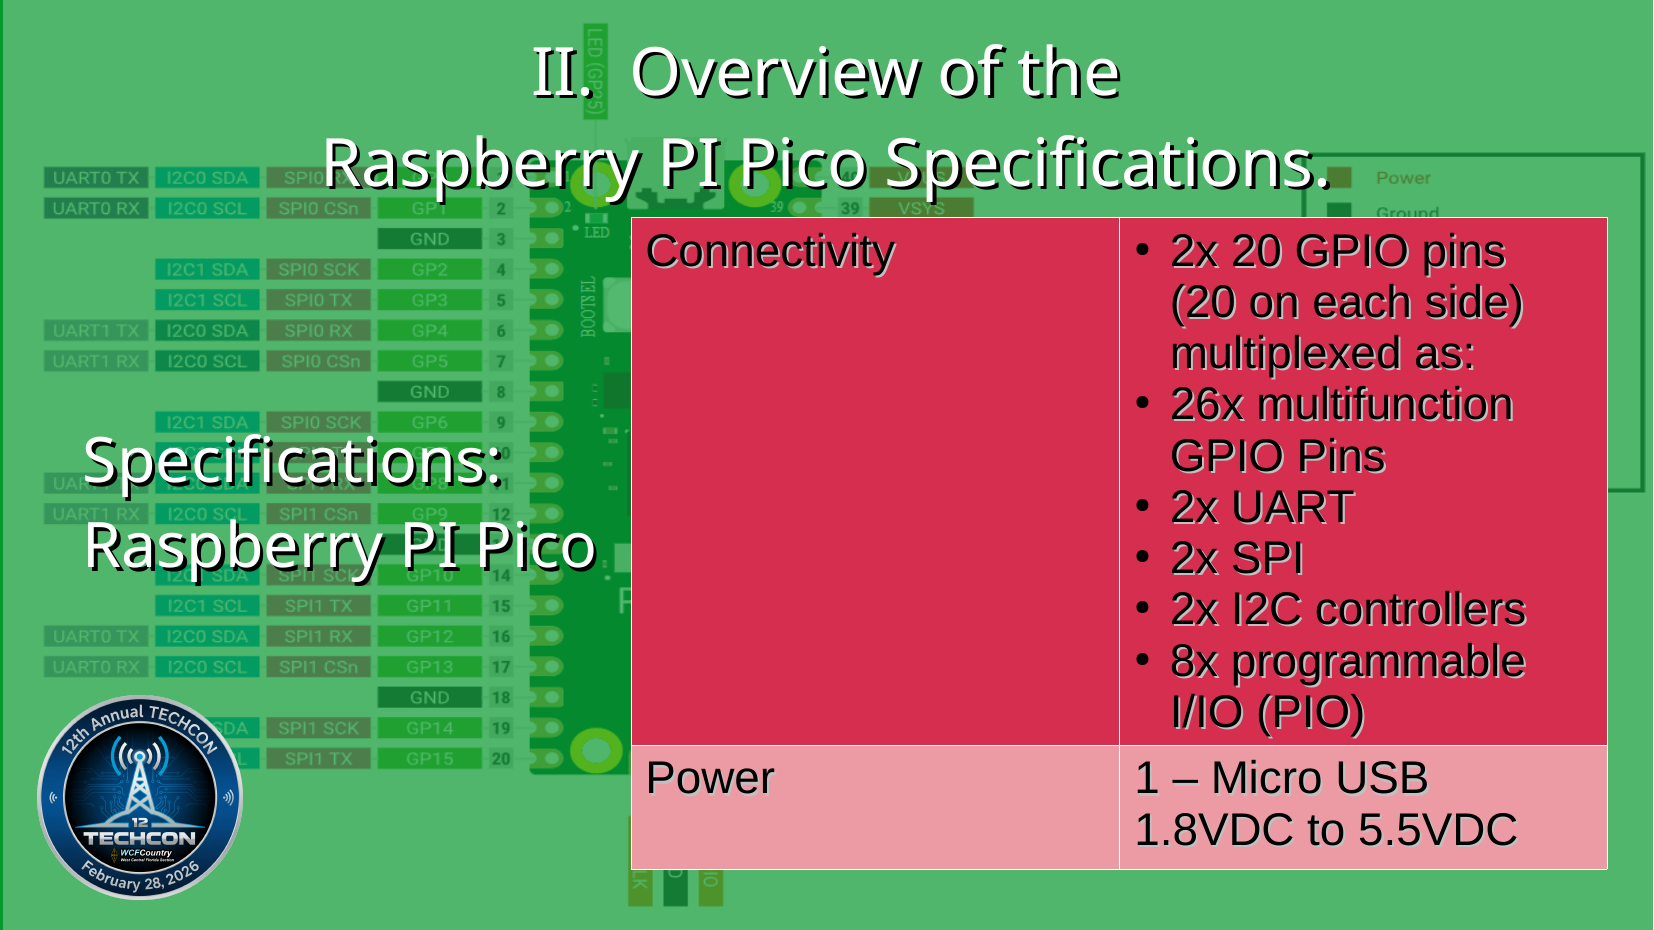

# II. Overview of the Raspberry PI Pico Specifications.
| Connectivity | 2x 20 GPIO pins (20 on each side) multiplexed as: 26x multifunction GPIO Pins 2x UART 2x SPI 2x I2C controllers 8x programmable I/IO (PIO) |
| --- | --- |
| Power | 1 – Micro USB 1.8VDC to 5.5VDC |
Specifications:
Raspberry PI Pico